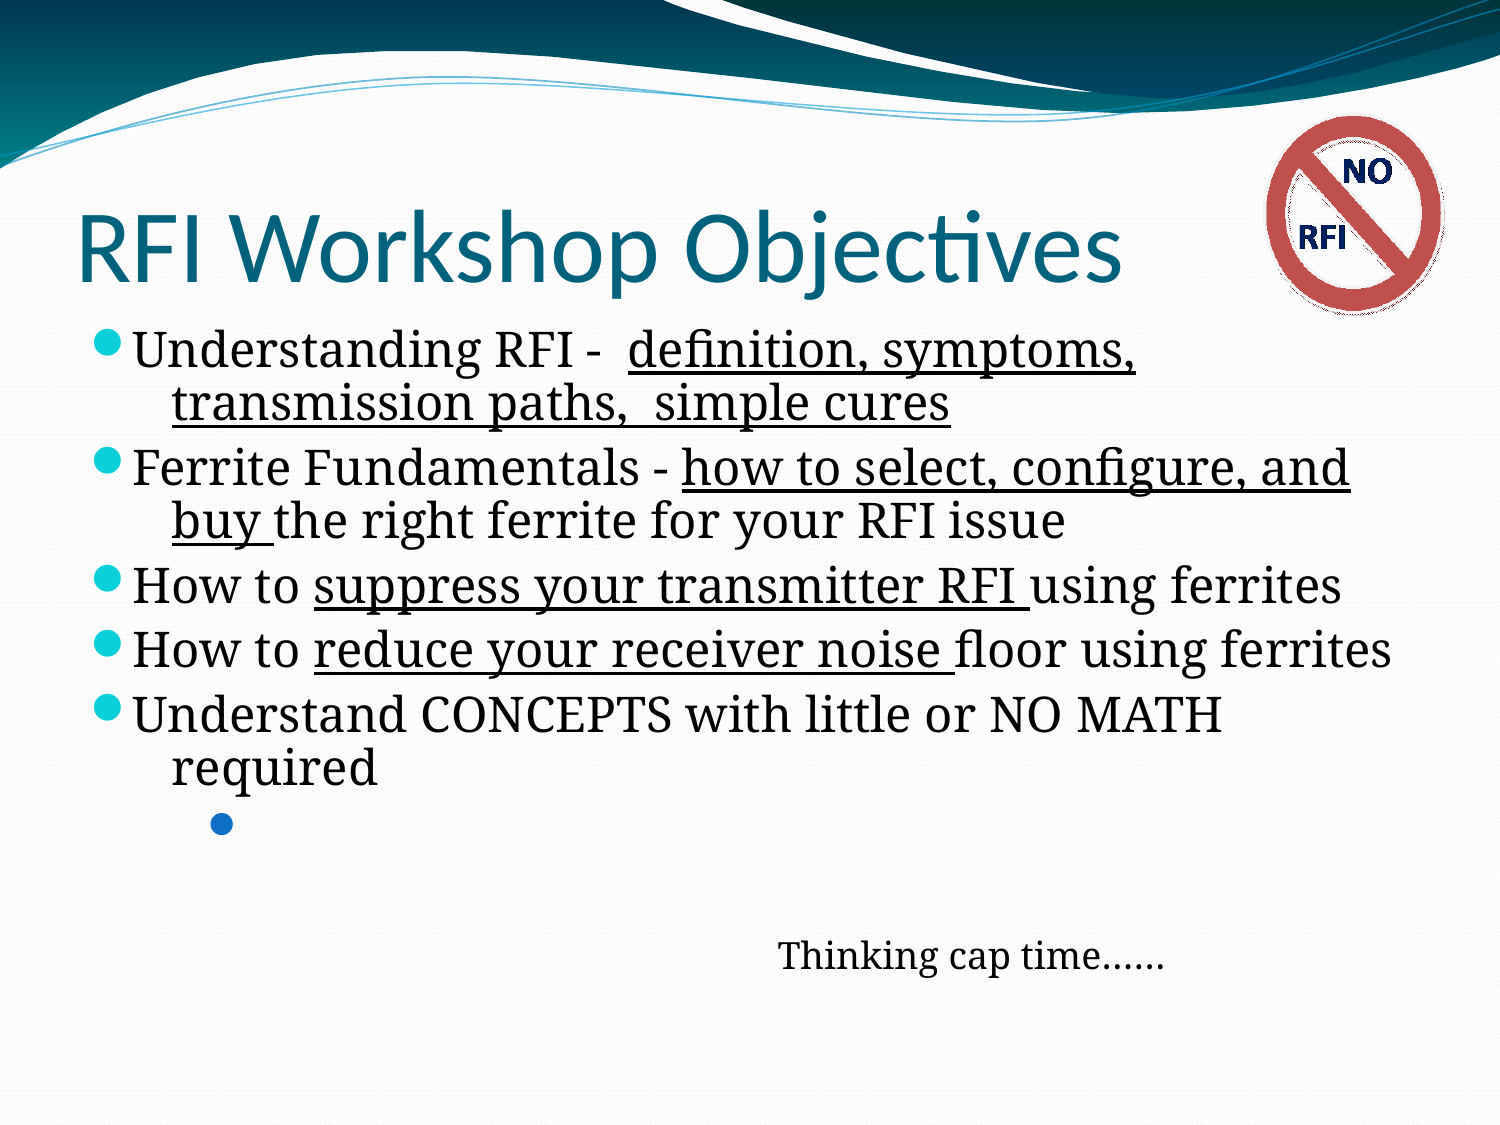

# RFI Workshop Objectives
Understanding RFI - definition, symptoms, transmission paths, simple cures
Ferrite Fundamentals - how to select, configure, and buy the right ferrite for your RFI issue
How to suppress your transmitter RFI using ferrites
How to reduce your receiver noise floor using ferrites
Understand CONCEPTS with little or NO MATH required
Thinking cap time……